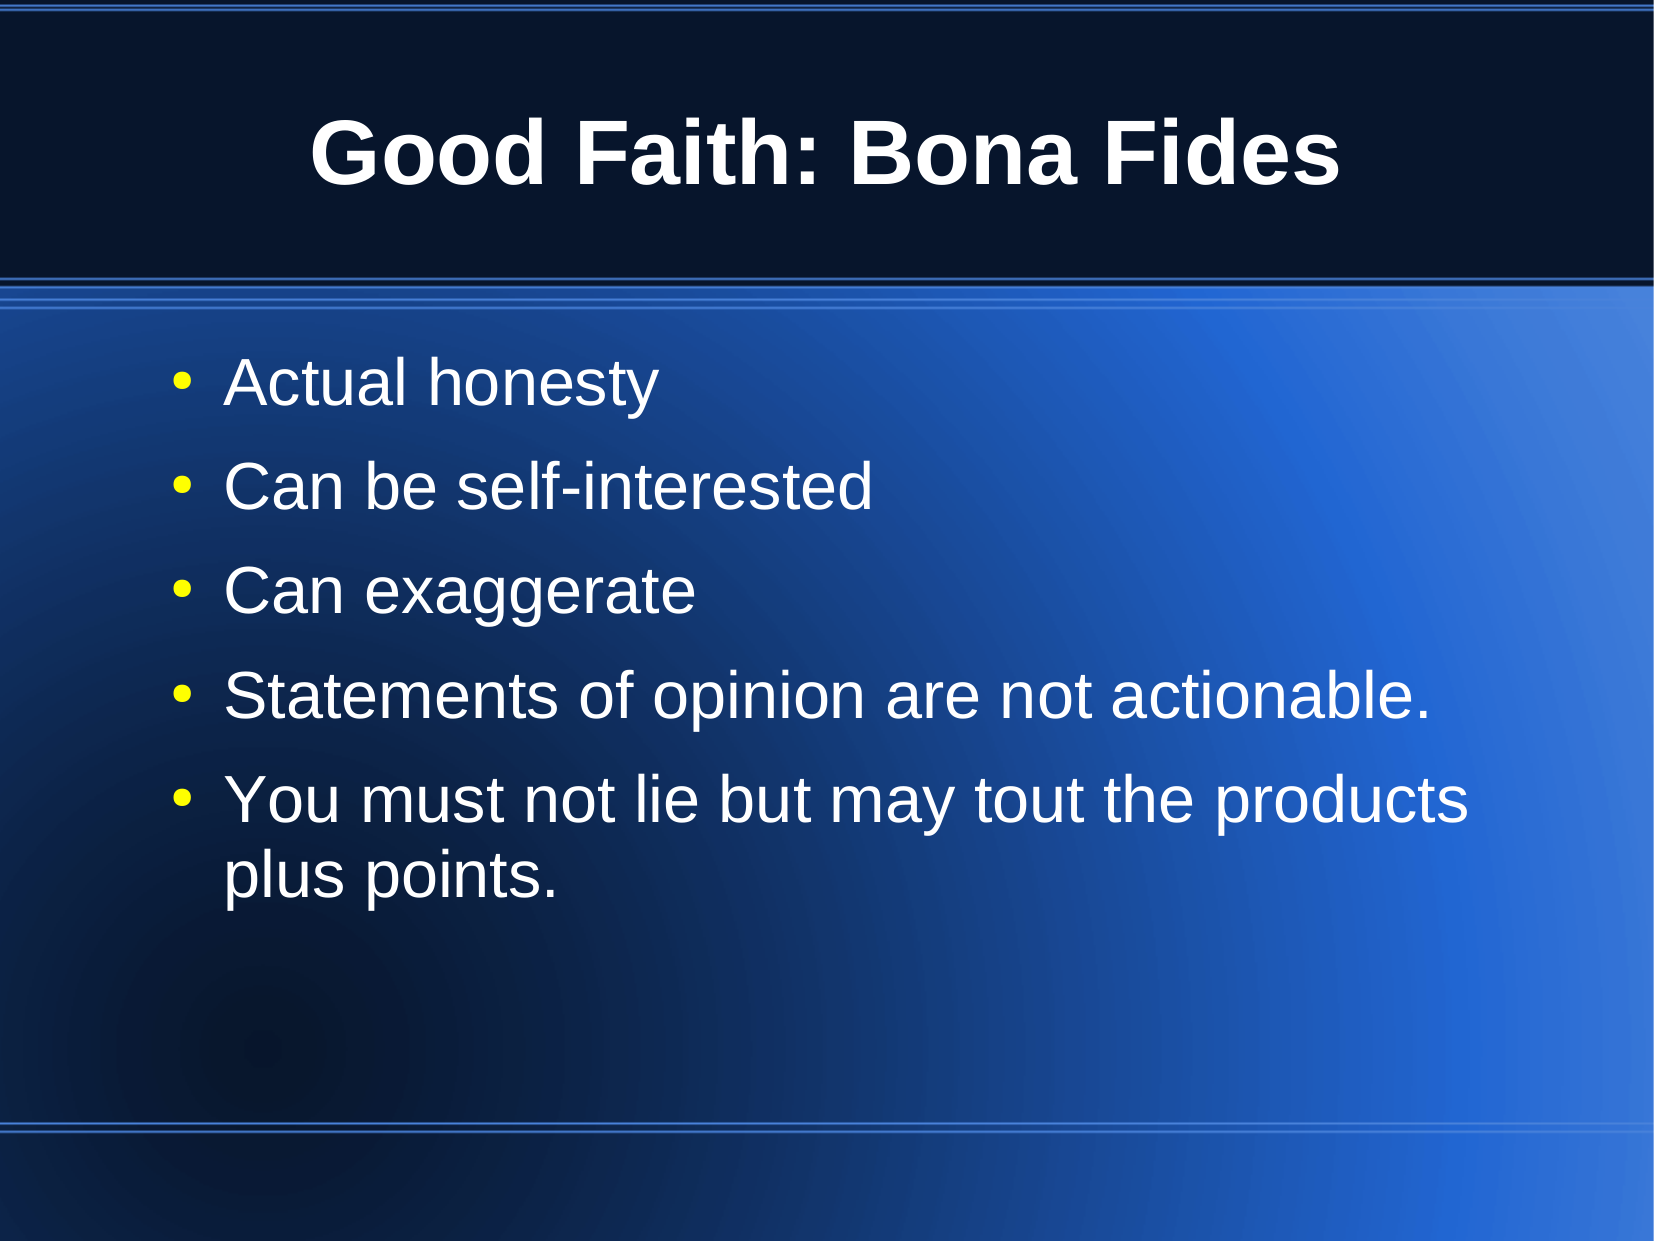

# Good Faith: Bona Fides
Actual honesty
Can be self-interested
Can exaggerate
Statements of opinion are not actionable.
You must not lie but may tout the products plus points.